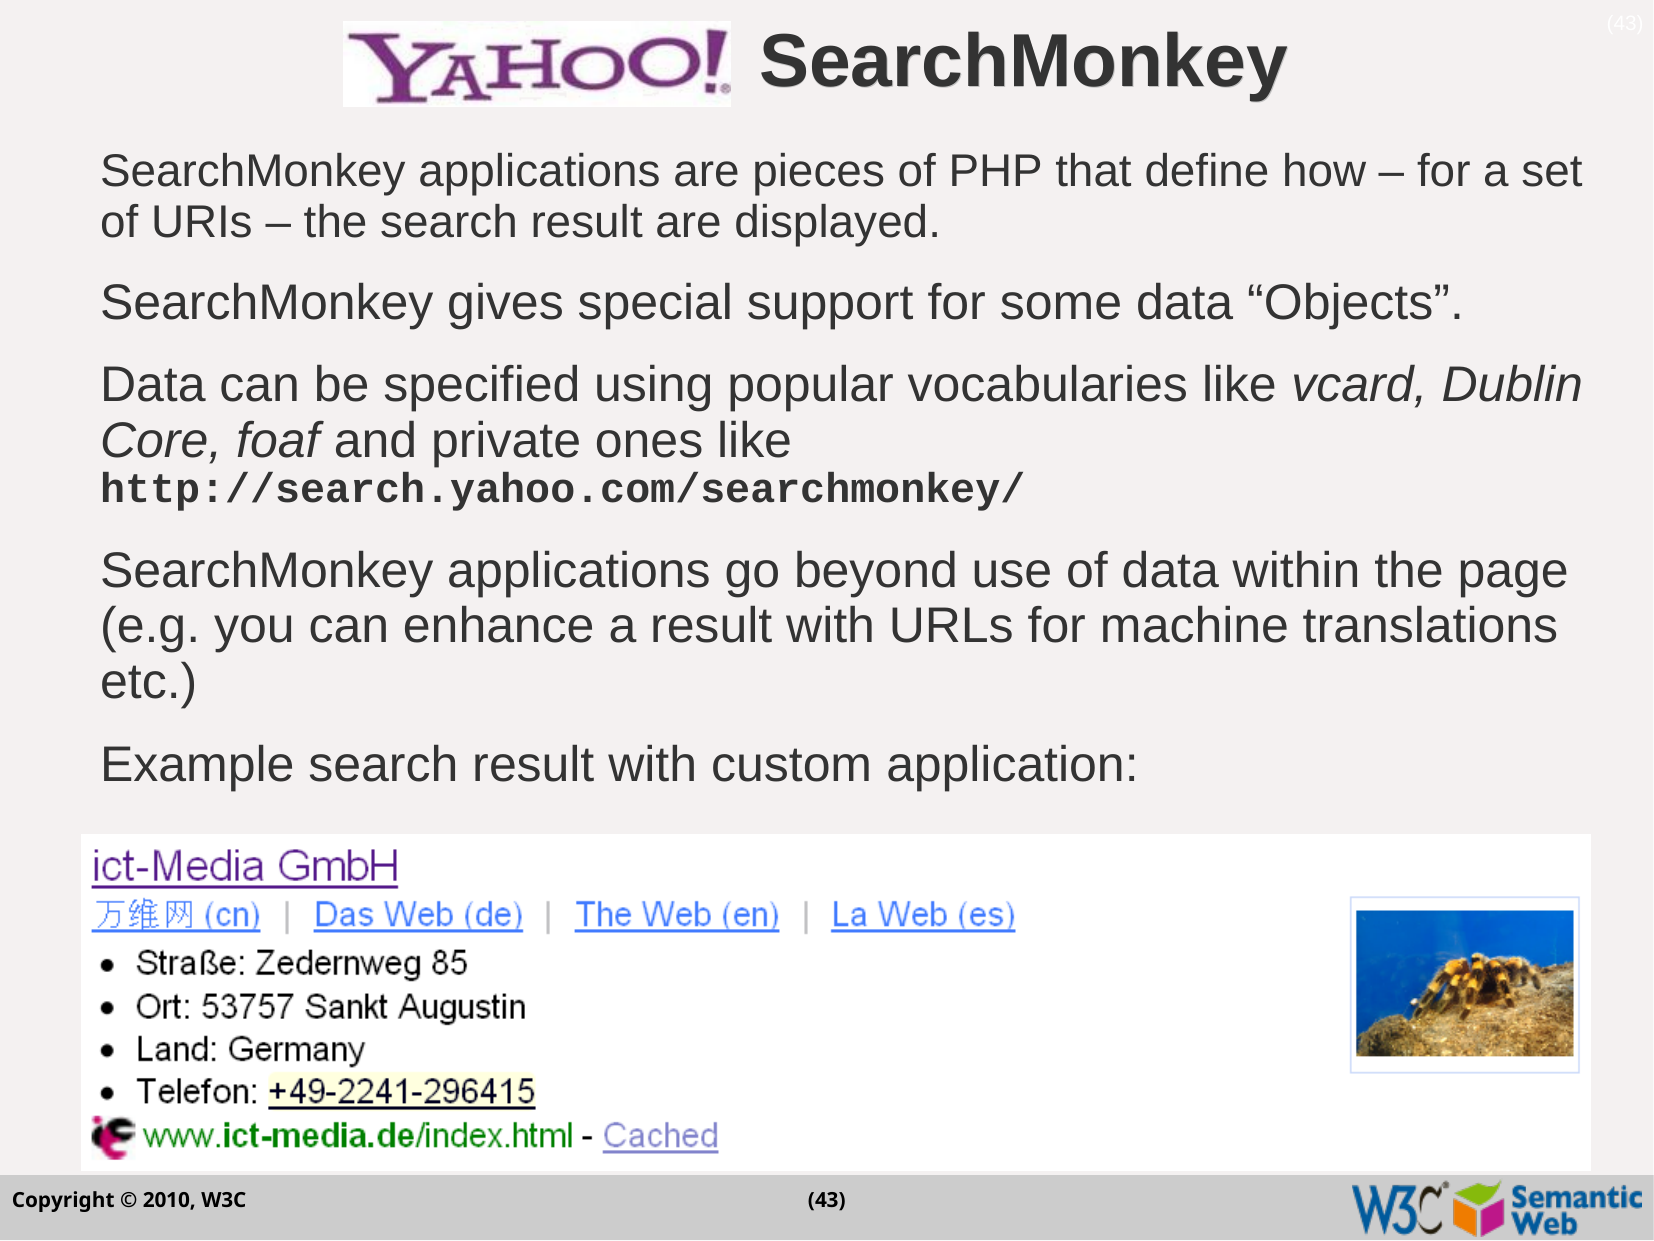

# SearchMonkey
SearchMonkey applications are pieces of PHP that define how – for a set of URIs – the search result are displayed.
SearchMonkey gives special support for some data “Objects”.
Data can be specified using popular vocabularies like vcard, Dublin Core, foaf and private ones like http://search.yahoo.com/searchmonkey/
SearchMonkey applications go beyond use of data within the page (e.g. you can enhance a result with URLs for machine translations etc.)
Example search result with custom application: